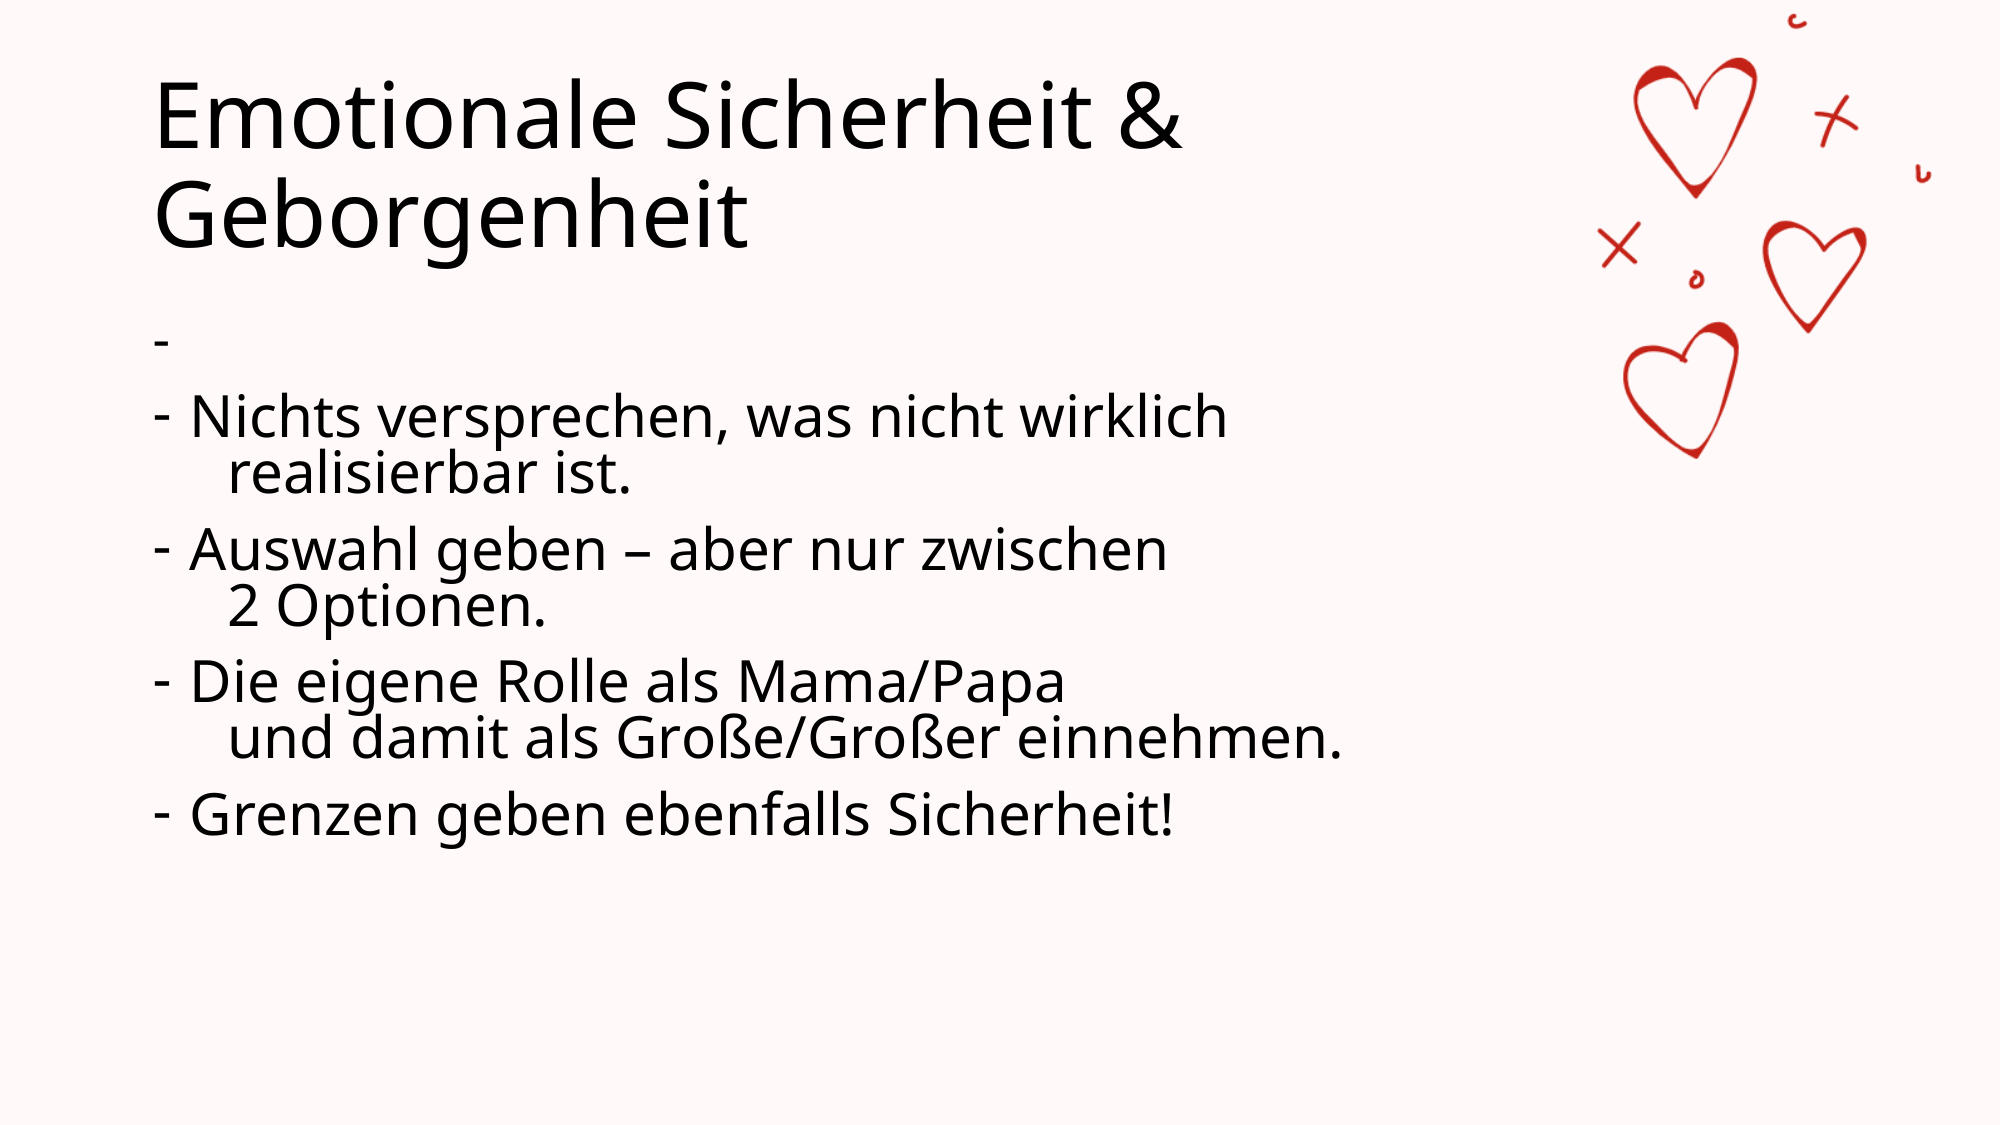

# Emotionale Sicherheit & Geborgenheit
Nichts versprechen, was nicht wirklich
realisierbar ist.
Auswahl geben – aber nur zwischen
2 Optionen.
Die eigene Rolle als Mama/Papa
und damit als Große/Großer einnehmen.
Grenzen geben ebenfalls Sicherheit!